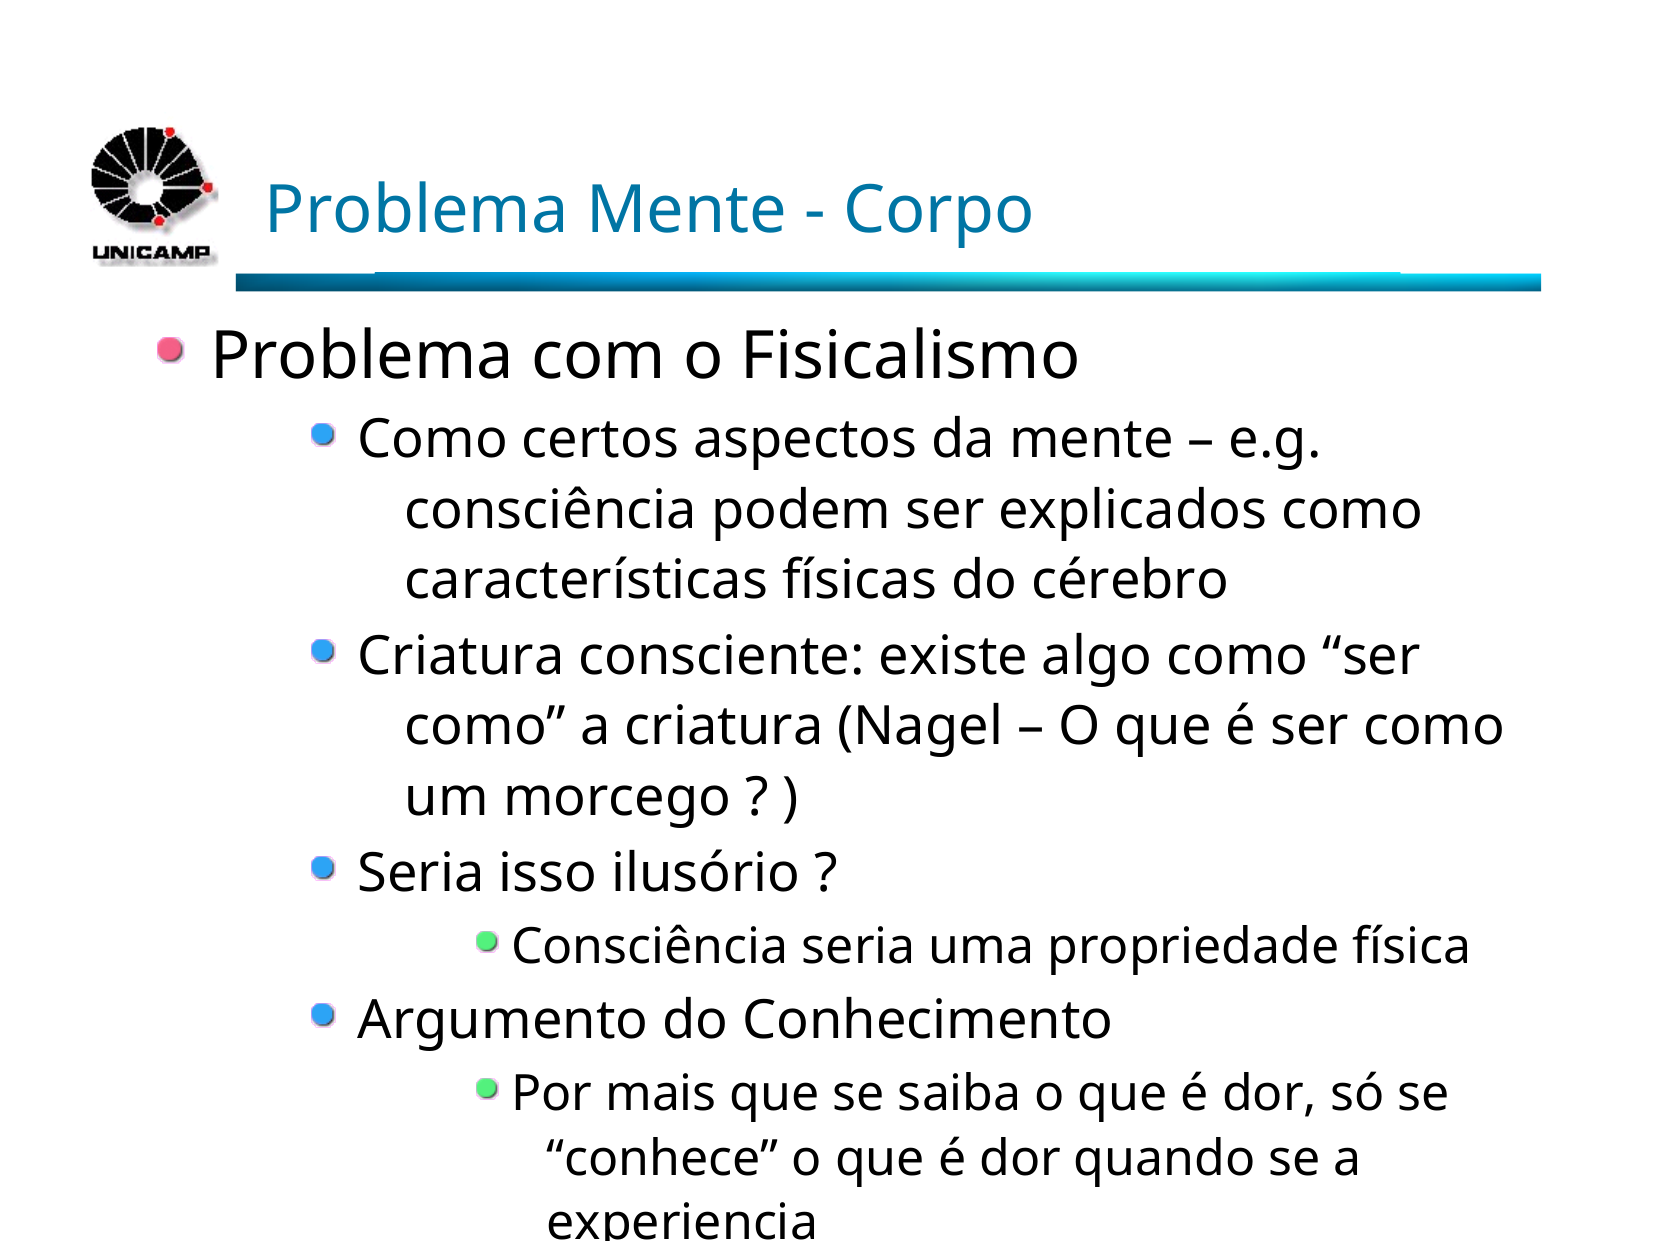

# Problema Mente - Corpo
Problema com o Fisicalismo
Como certos aspectos da mente – e.g. consciência podem ser explicados como características físicas do cérebro
Criatura consciente: existe algo como “ser como” a criatura (Nagel – O que é ser como um morcego ? )
Seria isso ilusório ?
Consciência seria uma propriedade física
Argumento do Conhecimento
Por mais que se saiba o que é dor, só se “conhece” o que é dor quando se a experiencia
Consciência: pedra no sapato do fisicalismo